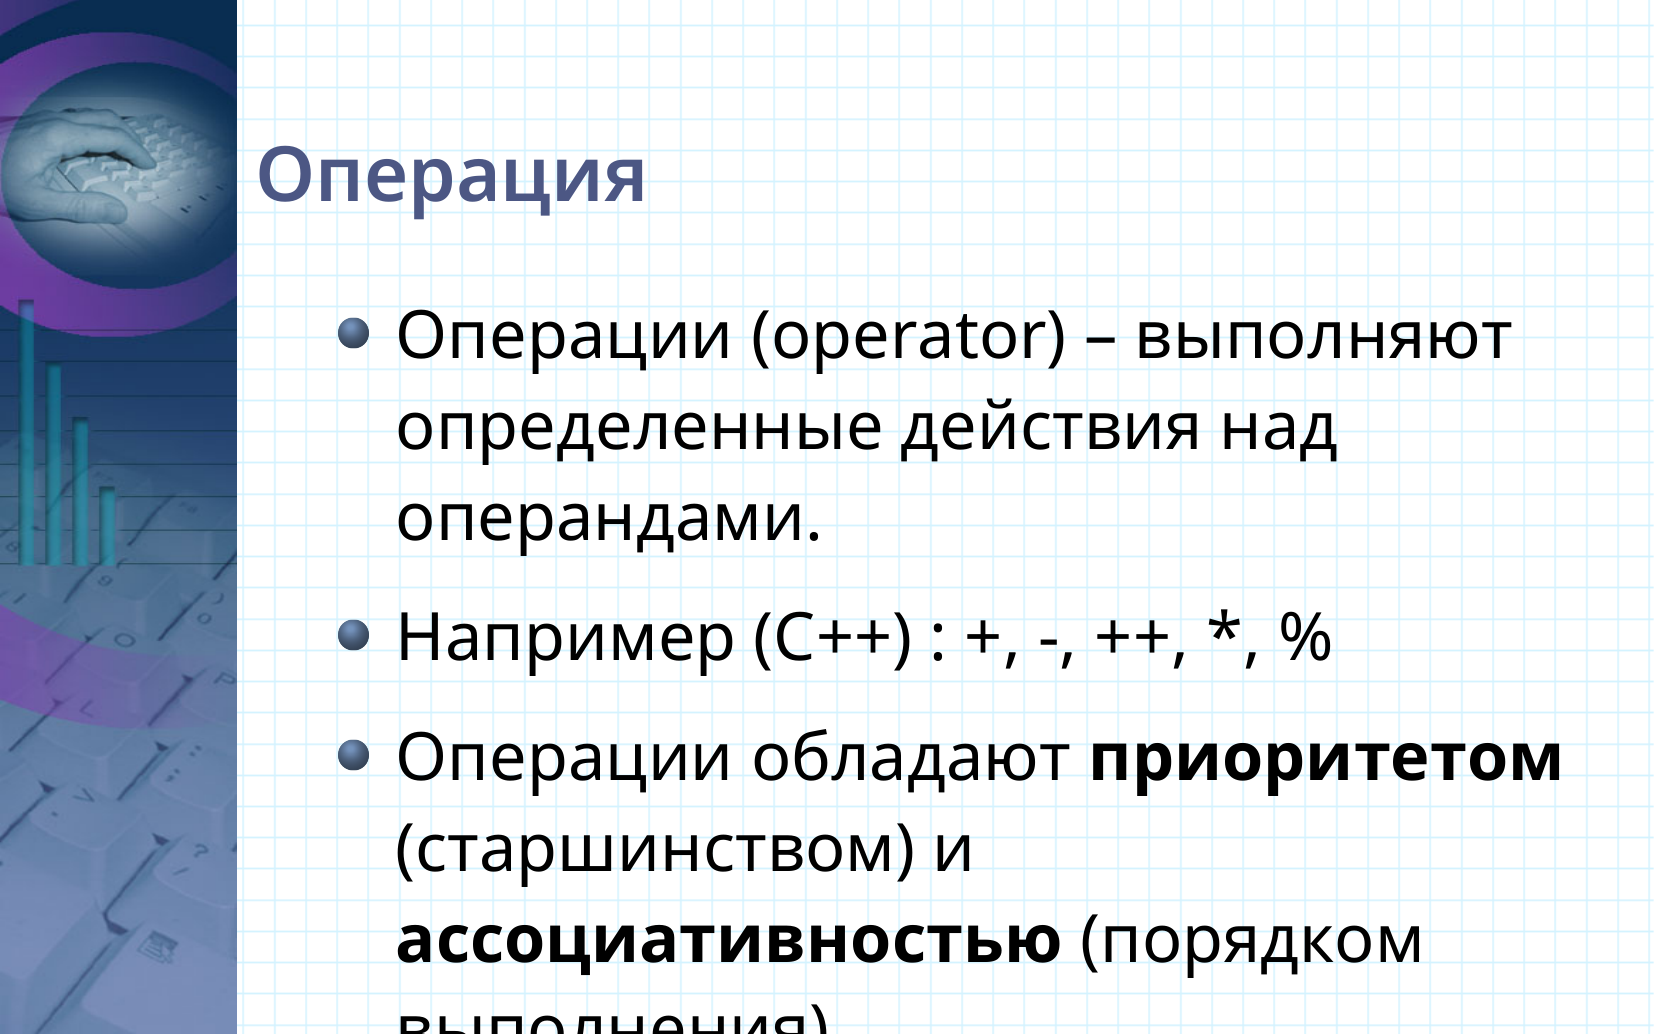

# Операция
Операции (operator) – выполняют определенные действия над операндами.
Например (C++) : +, -, ++, *, %
Операции обладают приоритетом (старшинством) и ассоциативностью (порядком выполнения)